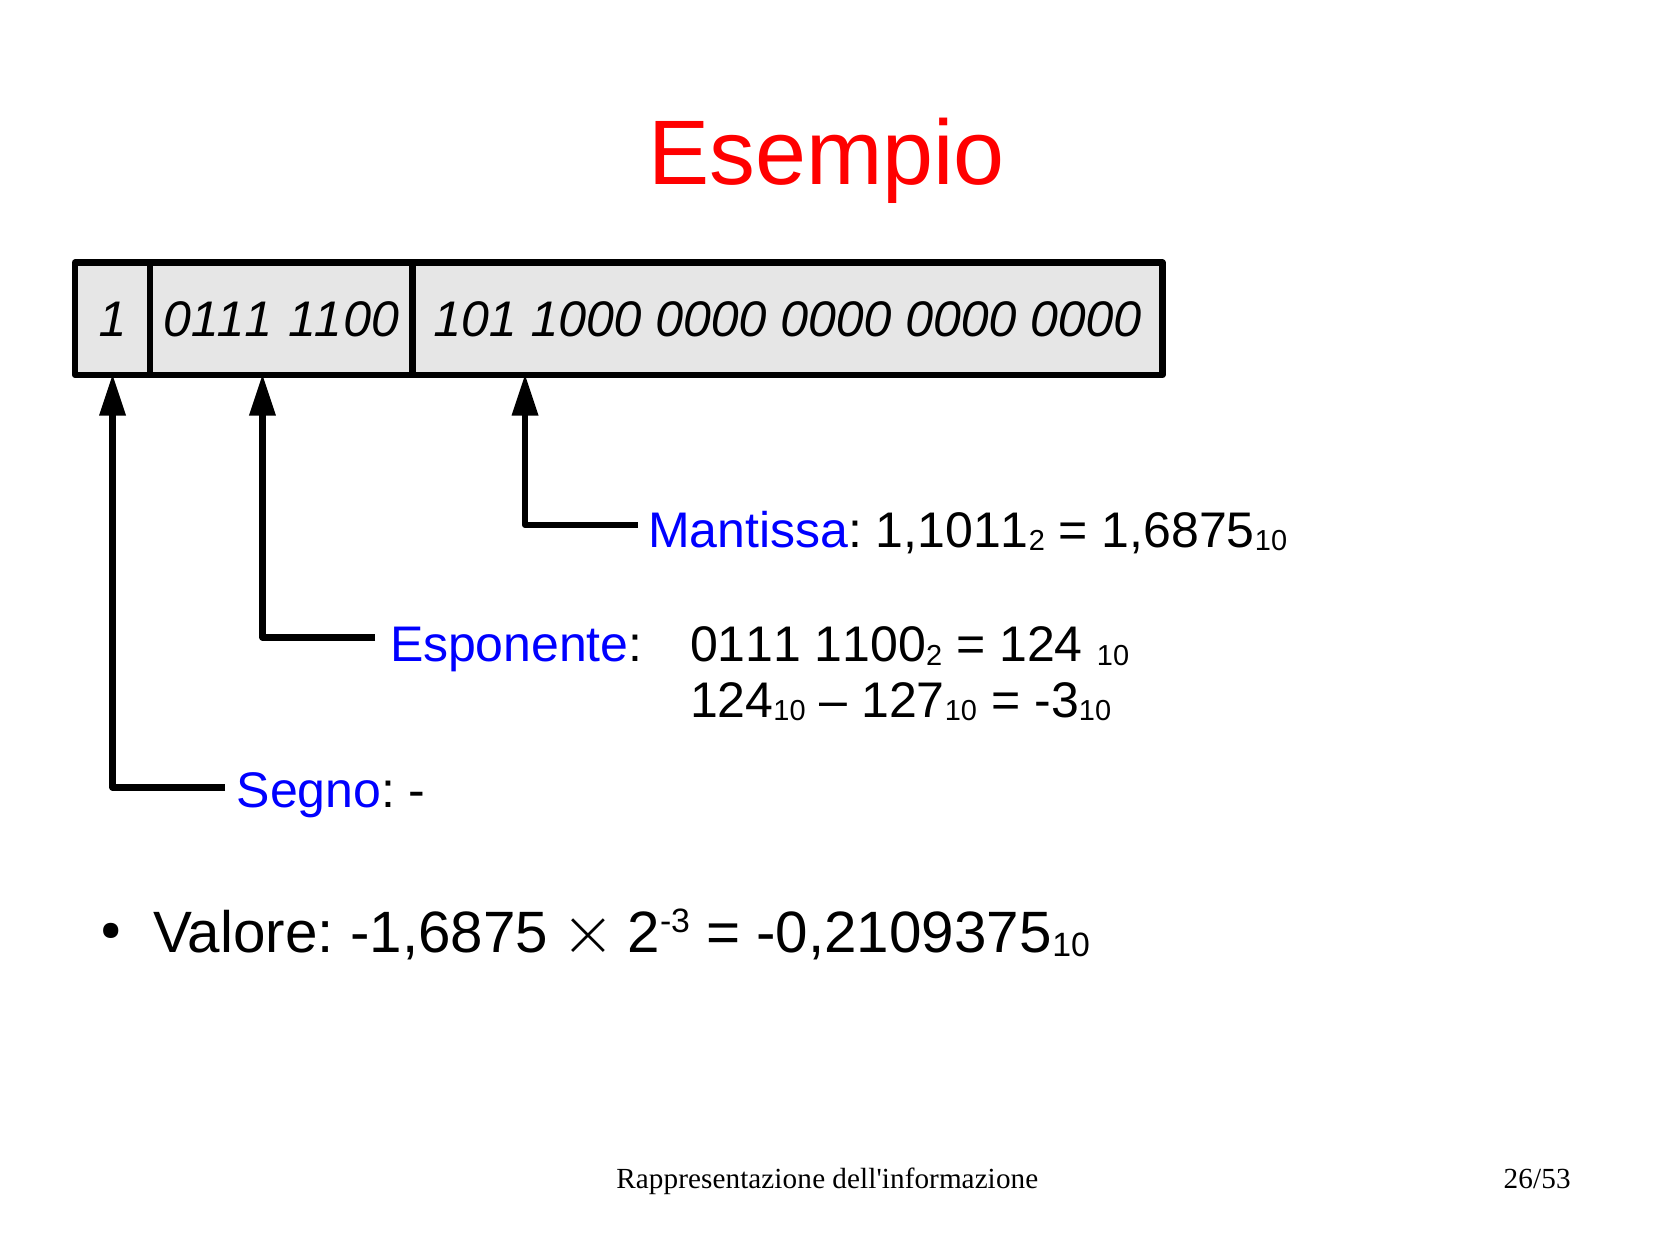

# Esempio
1
0111 1100
101 1000 0000 0000 0000 0000
Mantissa: 1,10112 = 1,687510
Esponente: 	0111 11002 = 124 10
				12410 – 12710 = -310
Segno: -
Valore: -1,6875 ´ 2-3 = -0,210937510
Rappresentazione dell'informazione
26